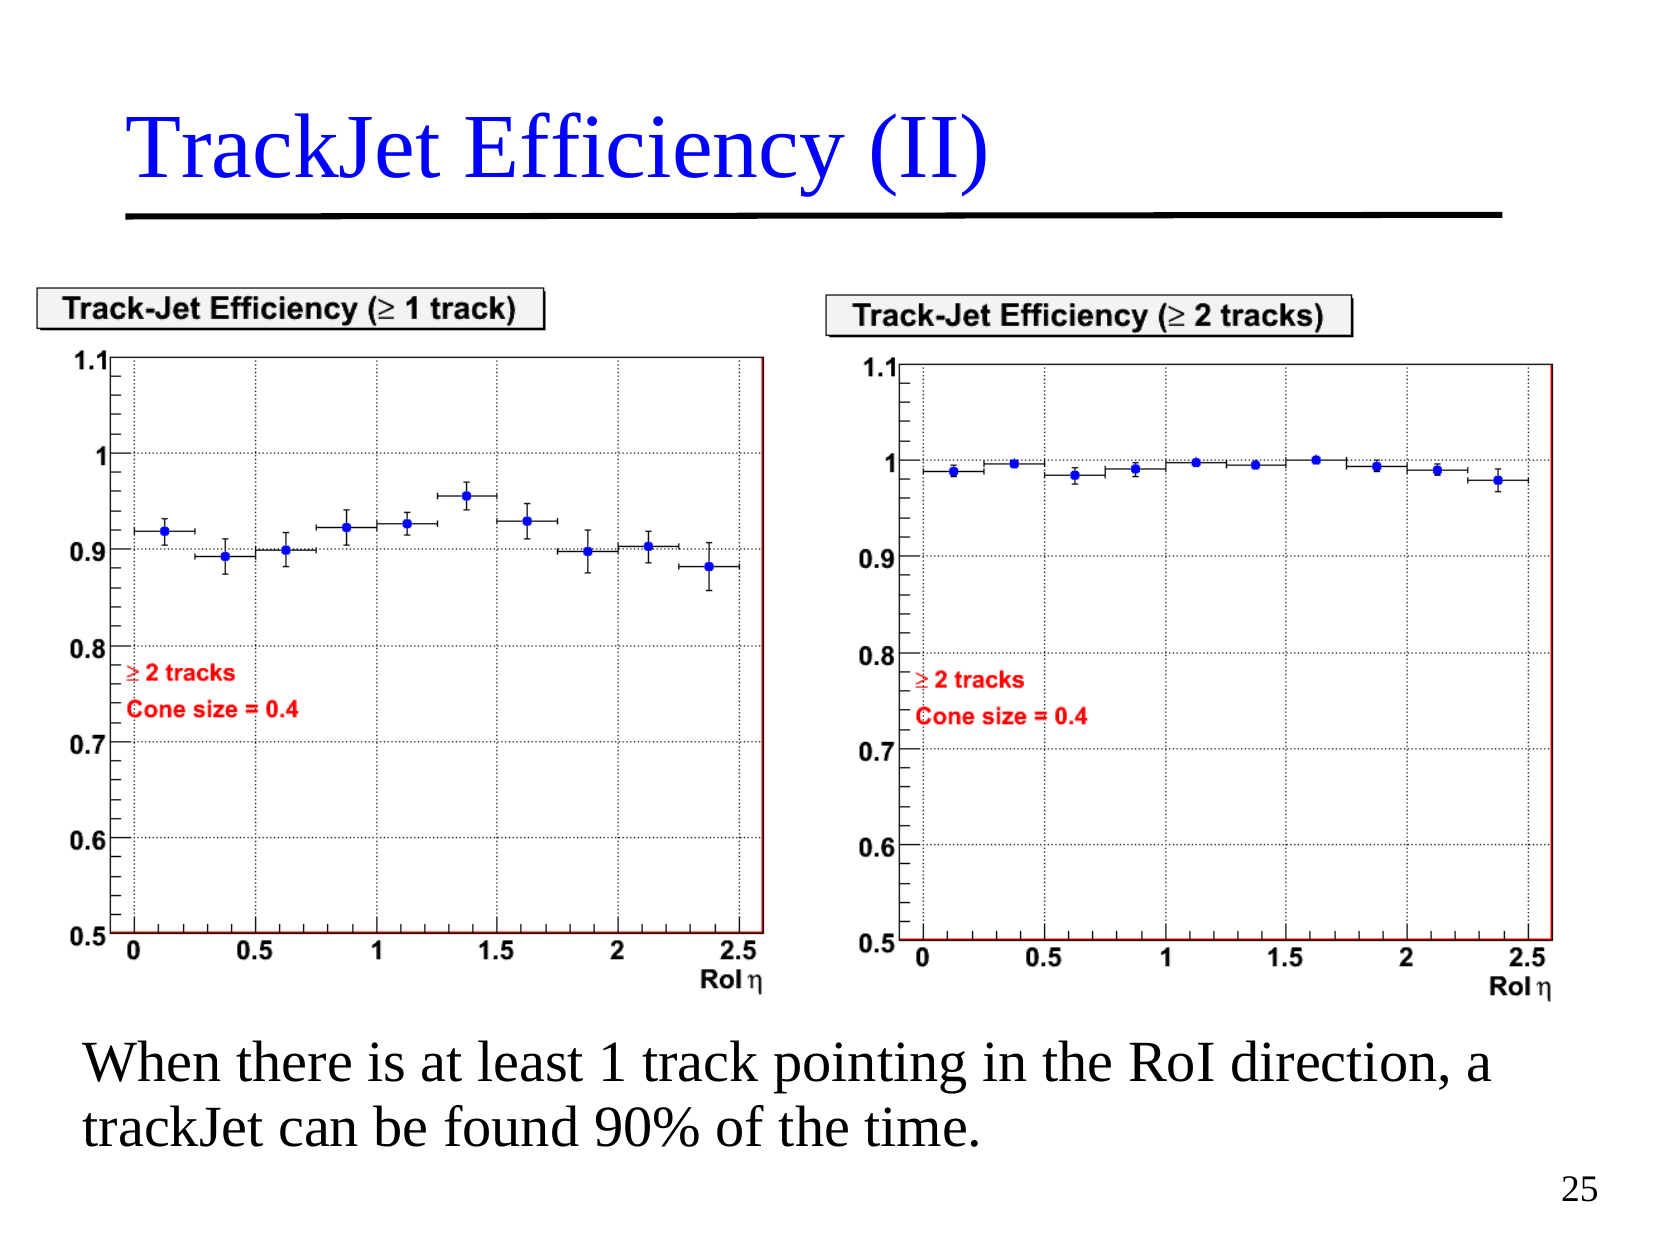

TrackJet Efficiency (II)
When there is at least 1 track pointing in the RoI direction, a
trackJet can be found 90% of the time.